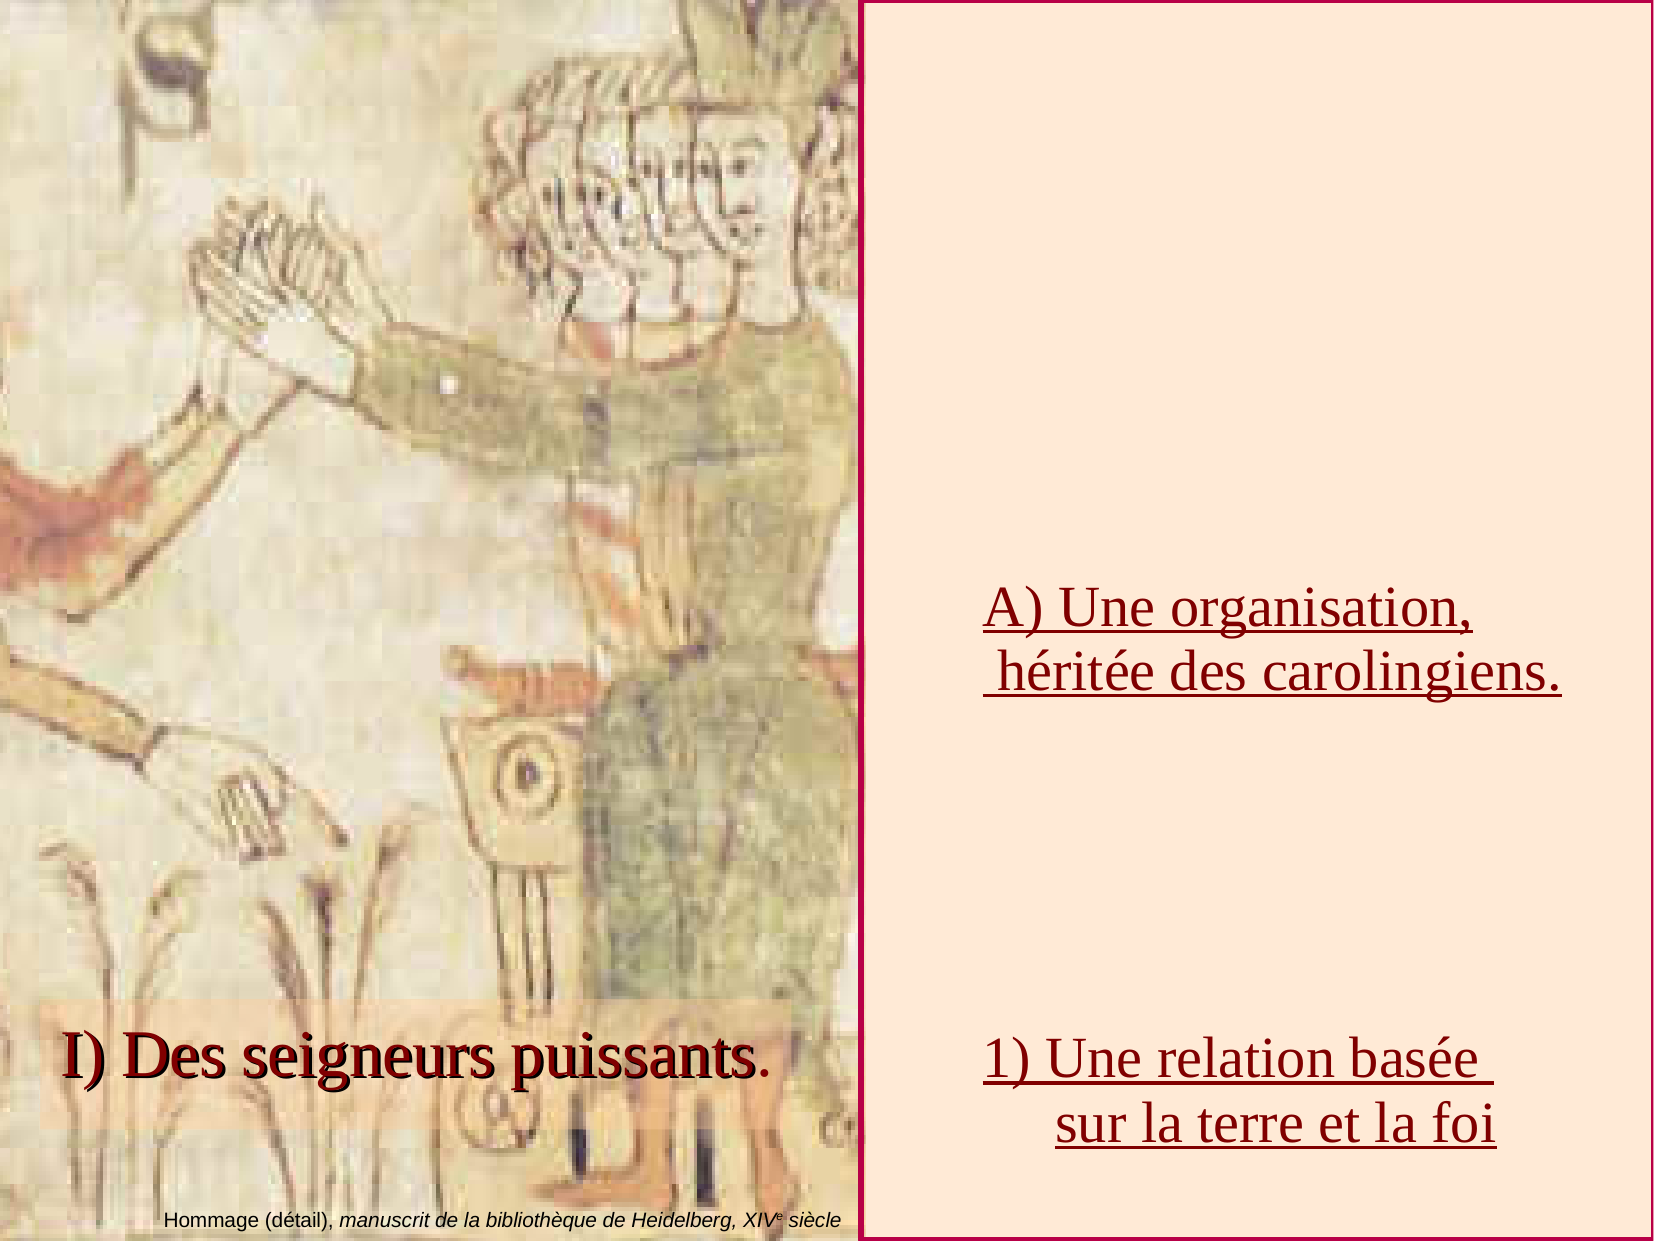

A) Une organisation,
 héritée des carolingiens.
1) Une relation basée
 sur la terre et la foi
I) Des seigneurs puissants.
Hommage (détail), manuscrit de la bibliothèque de Heidelberg, XIVe siècle